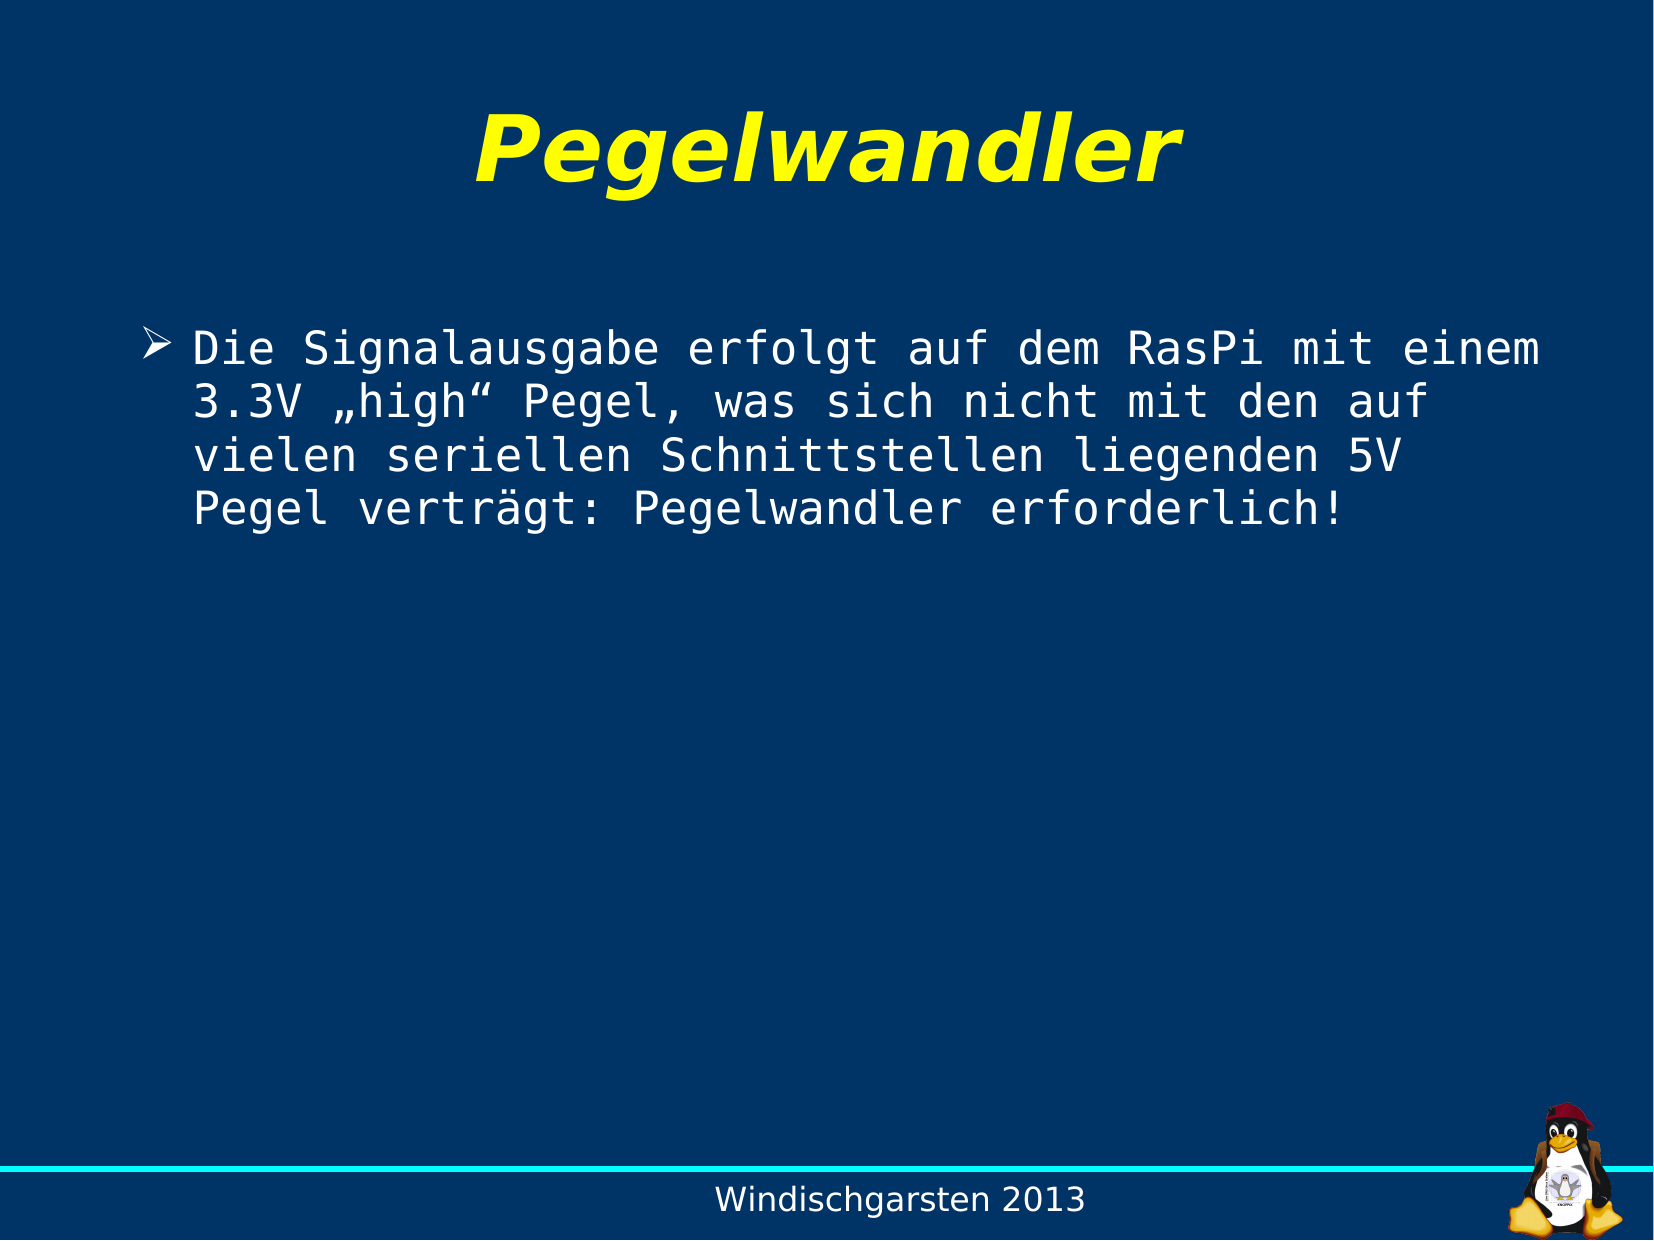

# Pegelwandler
Die Signalausgabe erfolgt auf dem RasPi mit einem 3.3V „high“ Pegel, was sich nicht mit den auf vielen seriellen Schnittstellen liegenden 5V Pegel verträgt: Pegelwandler erforderlich!